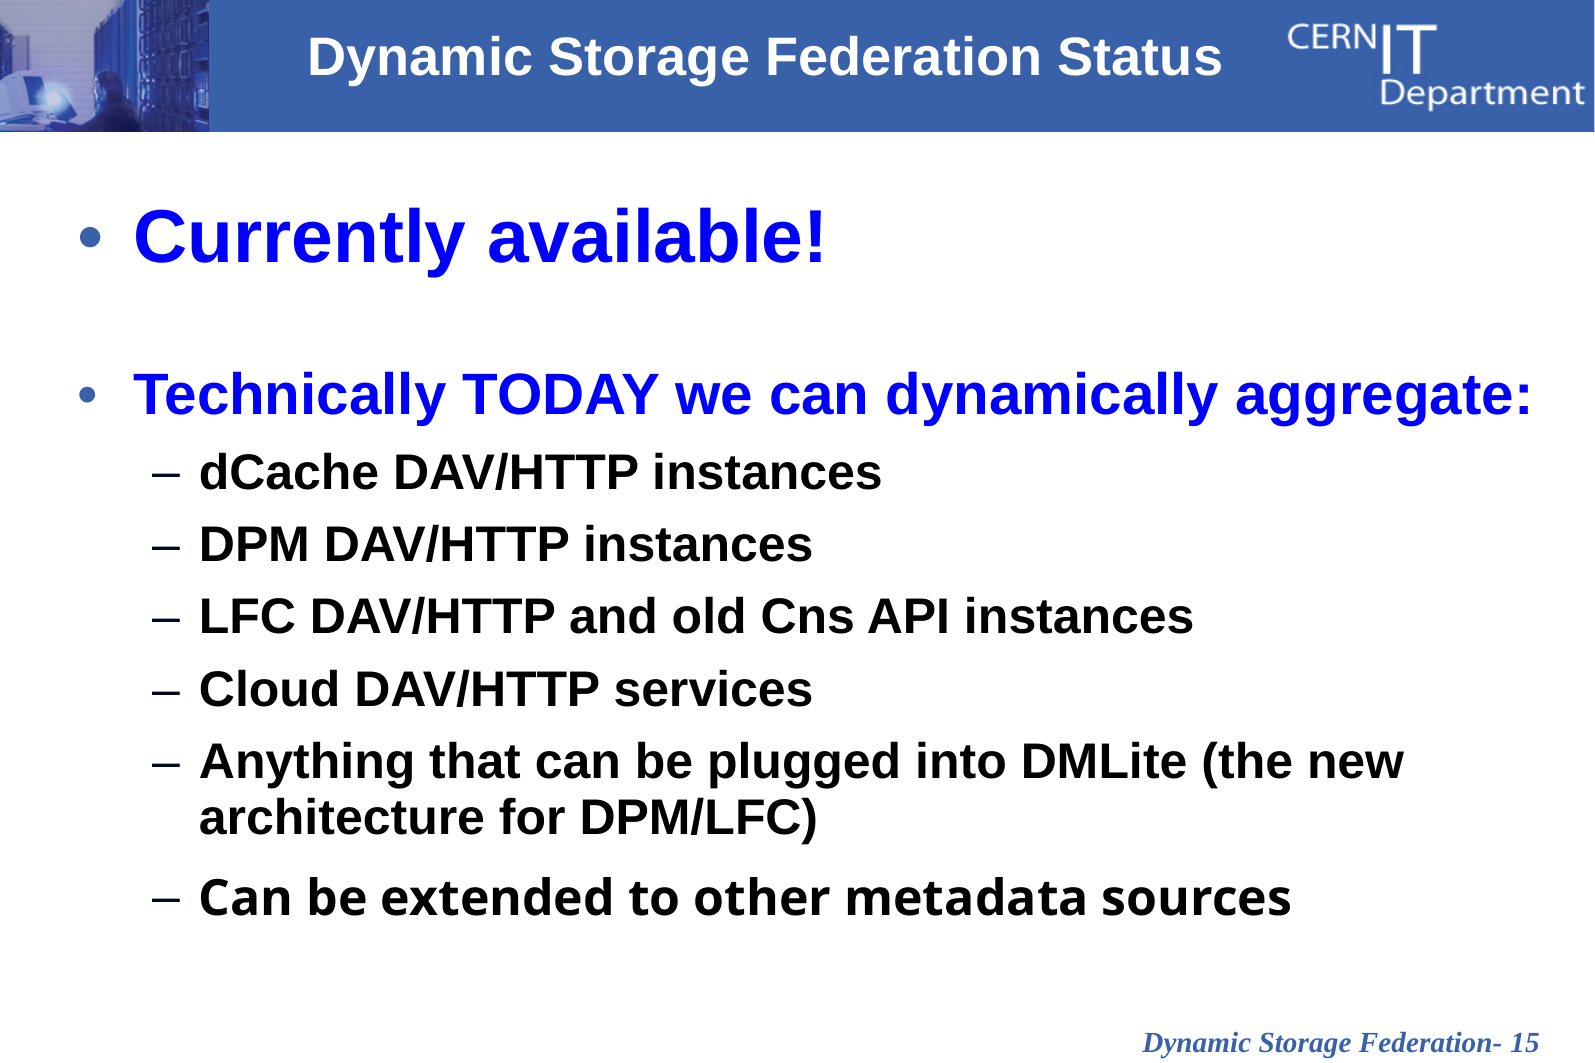

Dynamic Storage Federation Status
# Currently available!
Technically TODAY we can dynamically aggregate:
dCache DAV/HTTP instances
DPM DAV/HTTP instances
LFC DAV/HTTP and old Cns API instances
Cloud DAV/HTTP services
Anything that can be plugged into DMLite (the new architecture for DPM/LFC)
Can be extended to other metadata sources